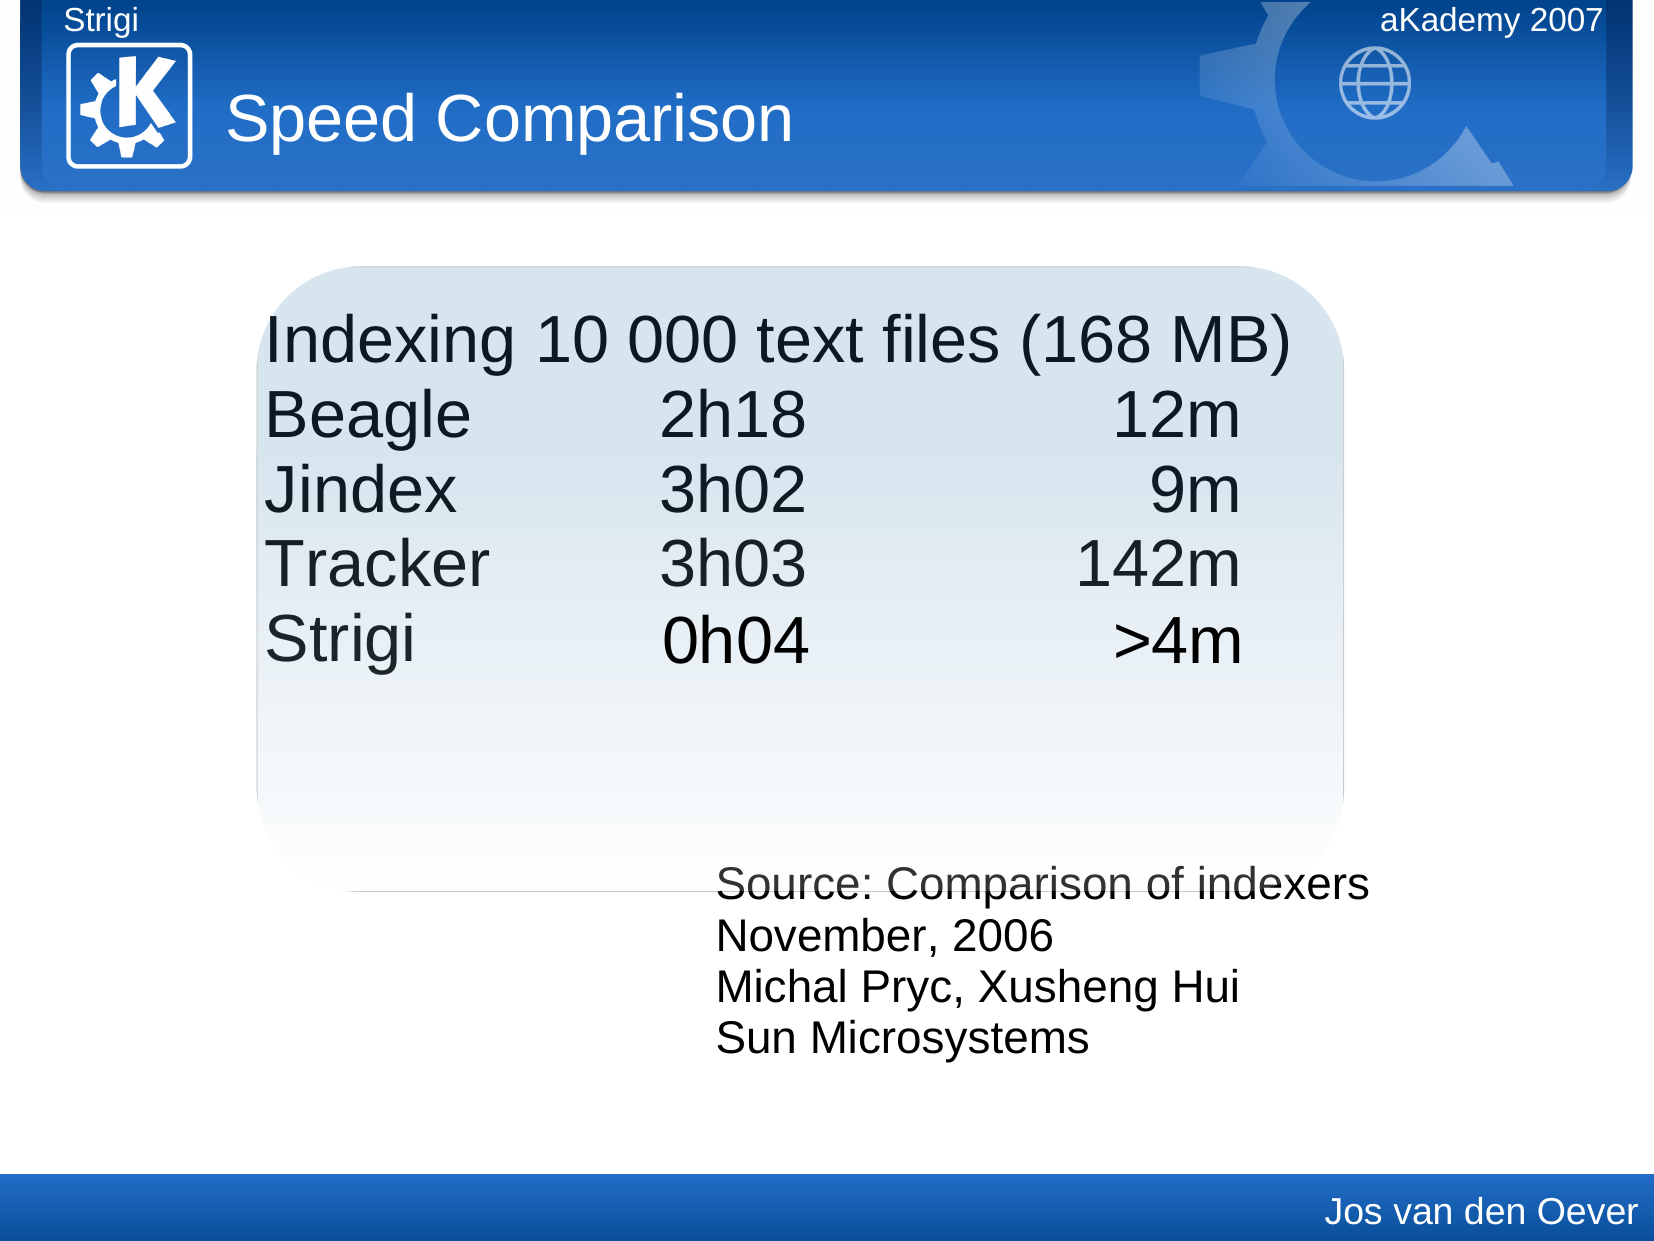

#
Speed Comparison
Indexing 10 000 text files (168 MB)
Beagle	2h18	12m
Jindex	3h02	9m
Tracker	3h03	142m
Strigi
	0h04	>4m
Source: Comparison of indexers
November, 2006
Michal Pryc, Xusheng Hui
Sun Microsystems